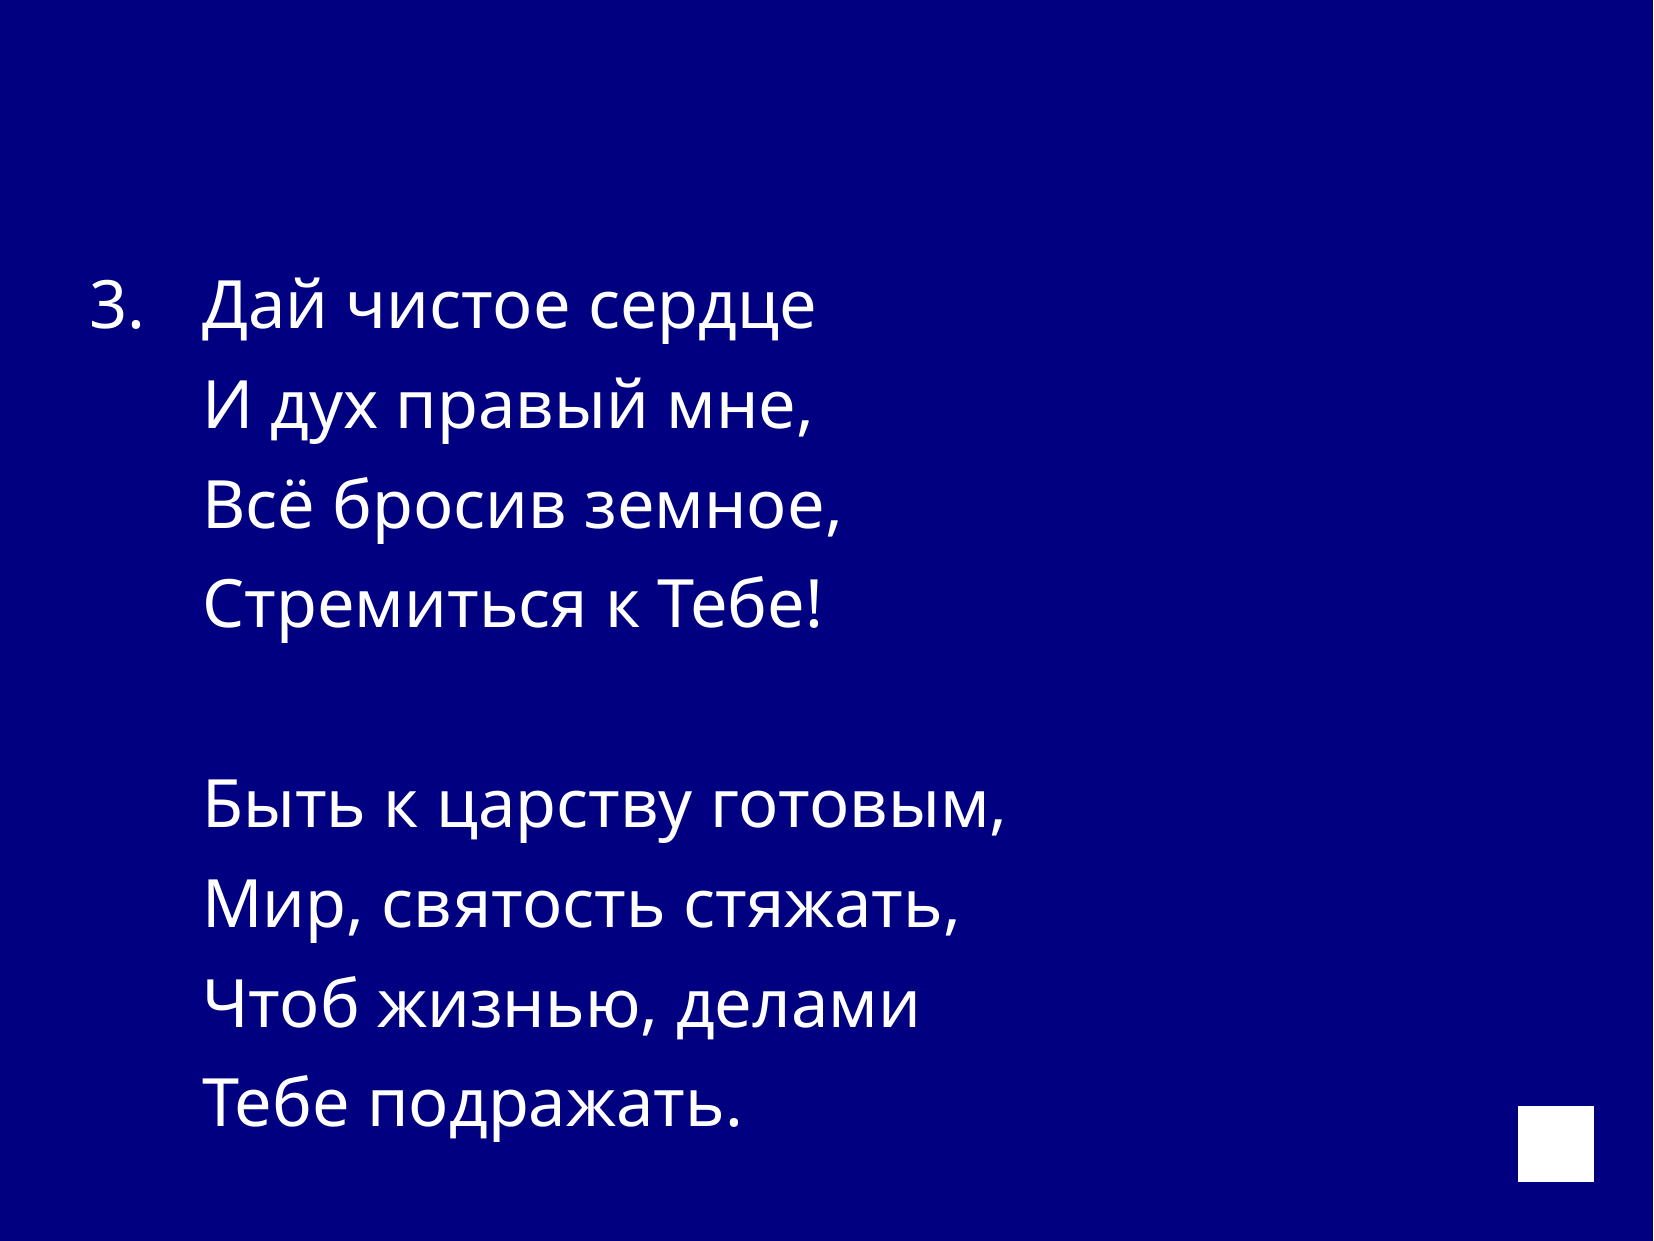

3.	Дай чистое сердце
	И дух правый мне,
	Всё бросив земное,
	Стремиться к Тебе!
	Быть к царству готовым,
	Мир, святость стяжать,
	Чтоб жизнью, делами
	Тебе подражать.